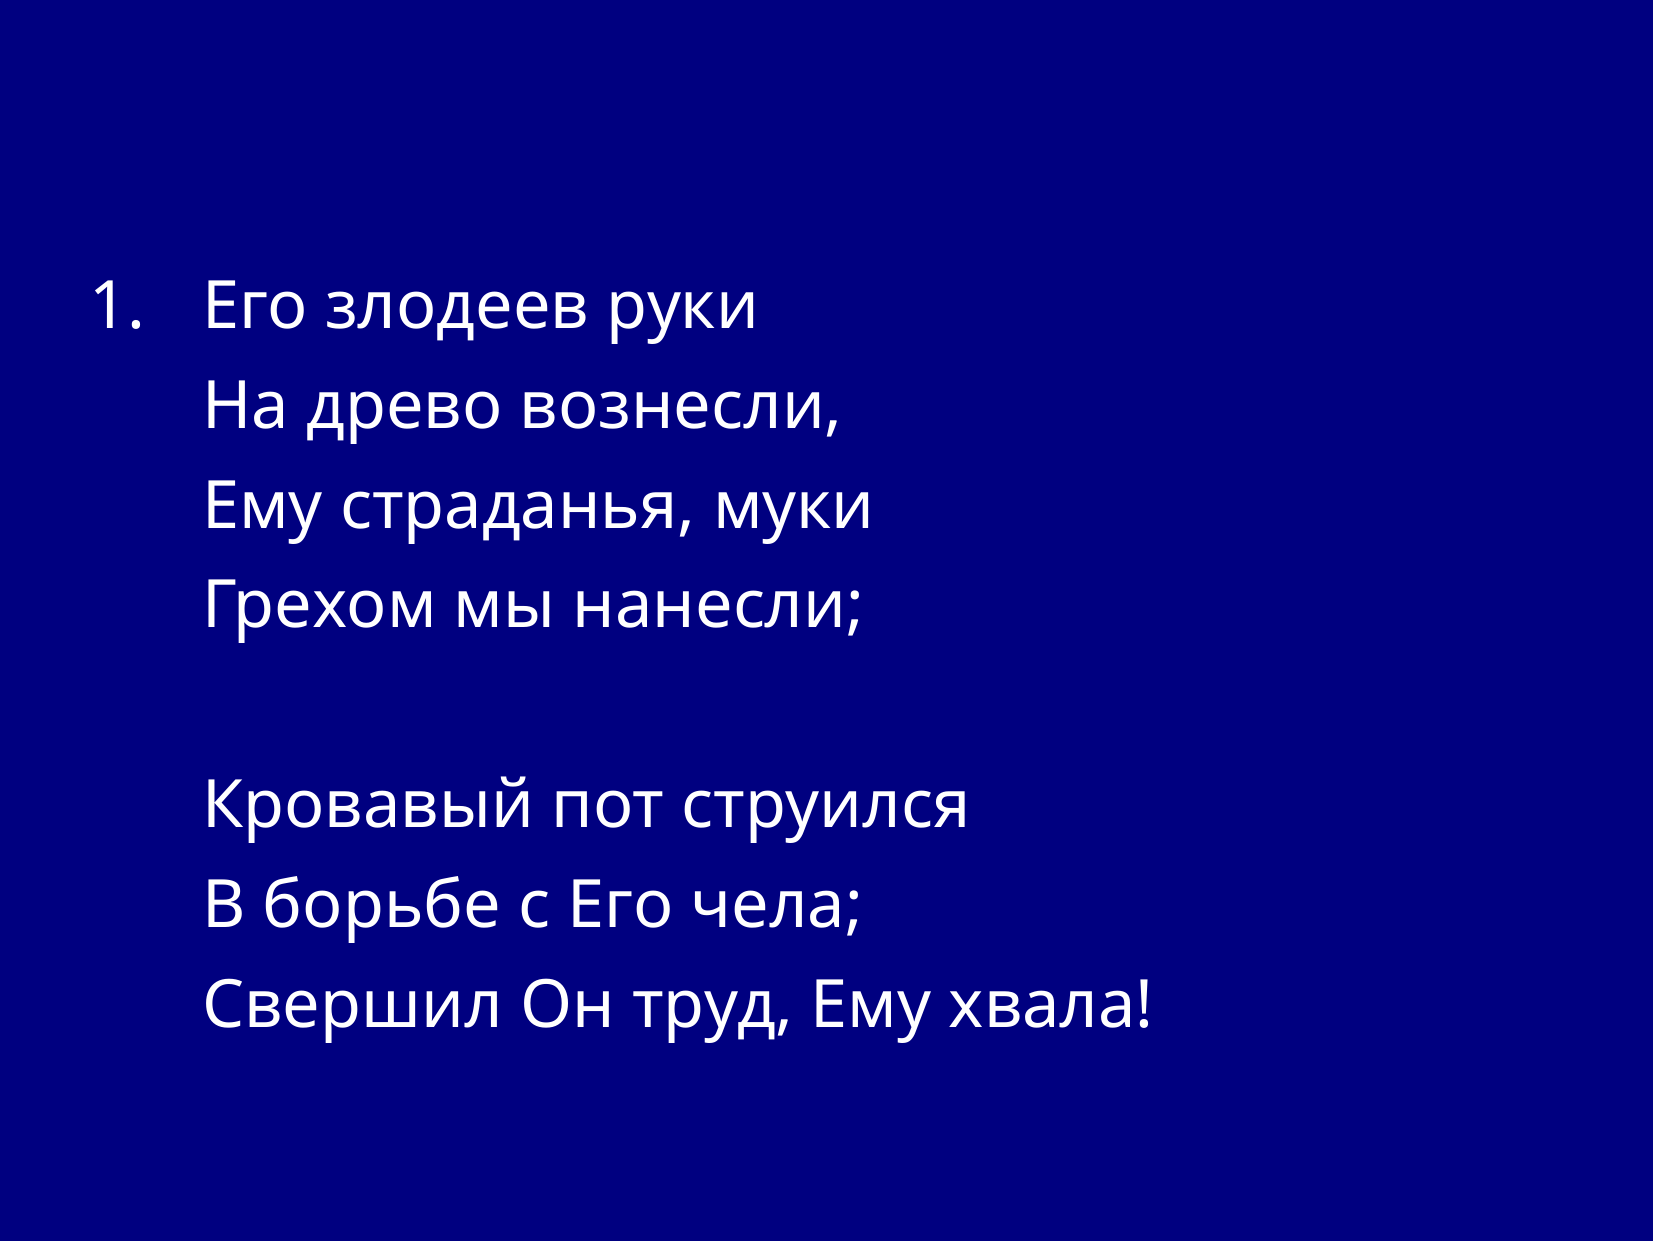

1.	Его злодеев руки
	На древо вознесли,
	Ему страданья, муки
	Грехом мы нанесли;
	Кровавый пот струился
	В борьбе с Его чела;
	Свершил Он труд, Ему хвала!